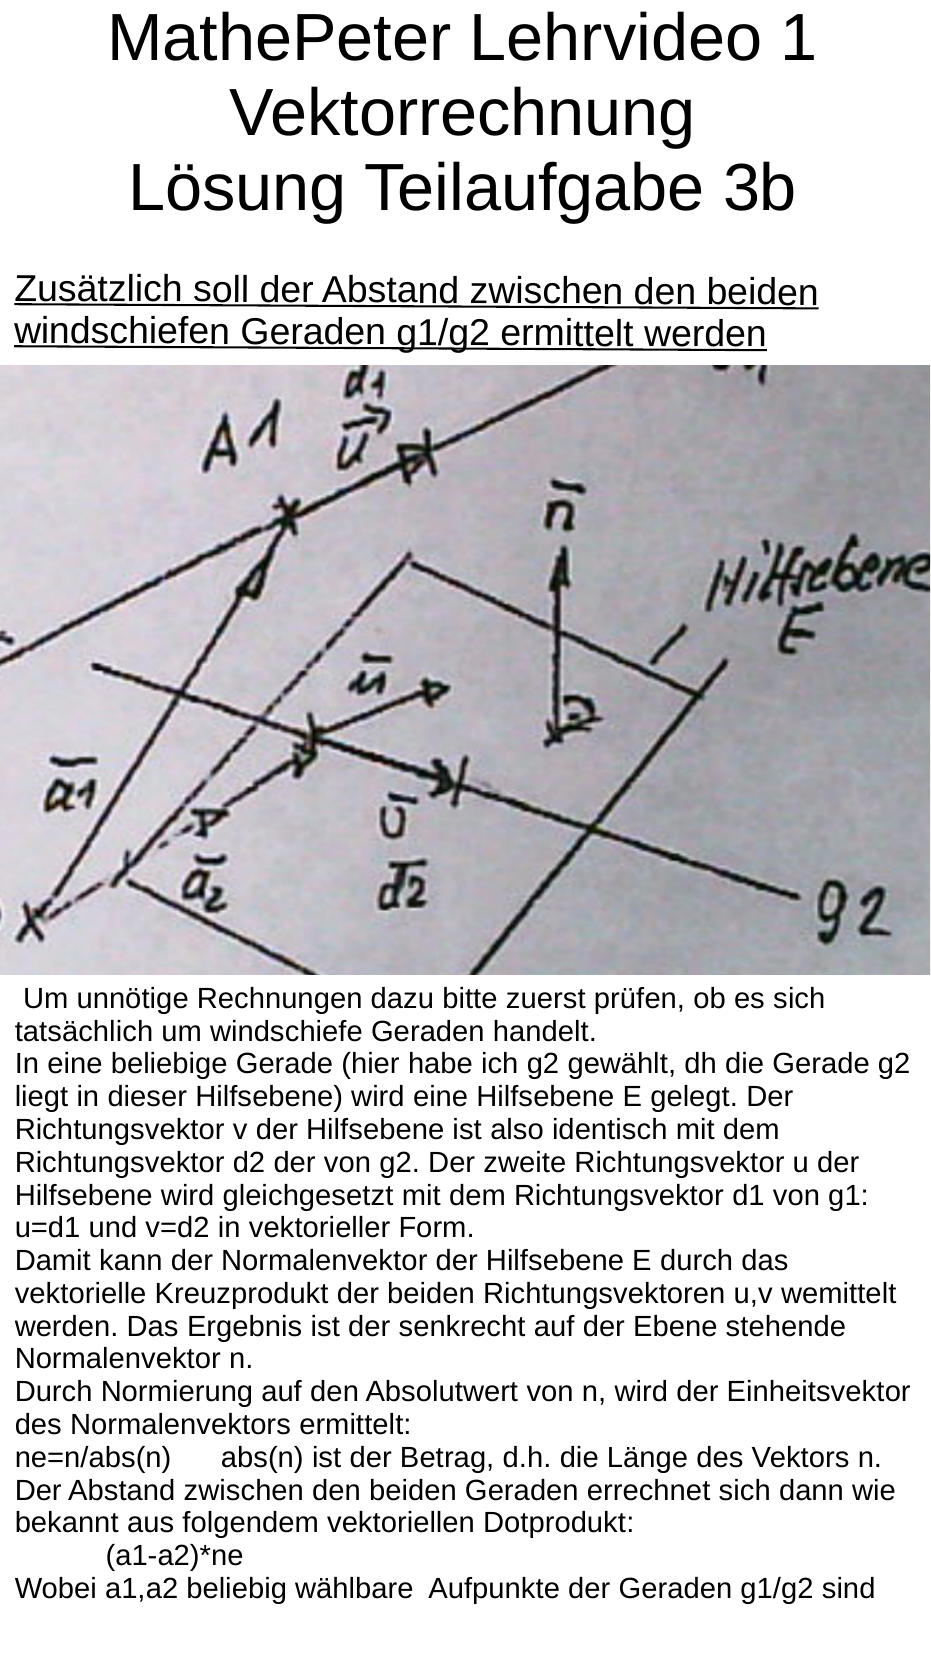

# MathePeter Lehrvideo 1 Vektorrechnung Lösung Teilaufgabe 3b
Zusätzlich soll der Abstand zwischen den beiden windschiefen Geraden g1/g2 ermittelt werden
 Um unnötige Rechnungen dazu bitte zuerst prüfen, ob es sich tatsächlich um windschiefe Geraden handelt.
In eine beliebige Gerade (hier habe ich g2 gewählt, dh die Gerade g2 liegt in dieser Hilfsebene) wird eine Hilfsebene E gelegt. Der Richtungsvektor v der Hilfsebene ist also identisch mit dem Richtungsvektor d2 der von g2. Der zweite Richtungsvektor u der Hilfsebene wird gleichgesetzt mit dem Richtungsvektor d1 von g1:
u=d1 und v=d2 in vektorieller Form.
Damit kann der Normalenvektor der Hilfsebene E durch das vektorielle Kreuzprodukt der beiden Richtungsvektoren u,v wemittelt werden. Das Ergebnis ist der senkrecht auf der Ebene stehende Normalenvektor n.
Durch Normierung auf den Absolutwert von n, wird der Einheitsvektor des Normalenvektors ermittelt:
ne=n/abs(n) abs(n) ist der Betrag, d.h. die Länge des Vektors n.
Der Abstand zwischen den beiden Geraden errechnet sich dann wie bekannt aus folgendem vektoriellen Dotprodukt:
 (a1-a2)*ne
Wobei a1,a2 beliebig wählbare Aufpunkte der Geraden g1/g2 sind